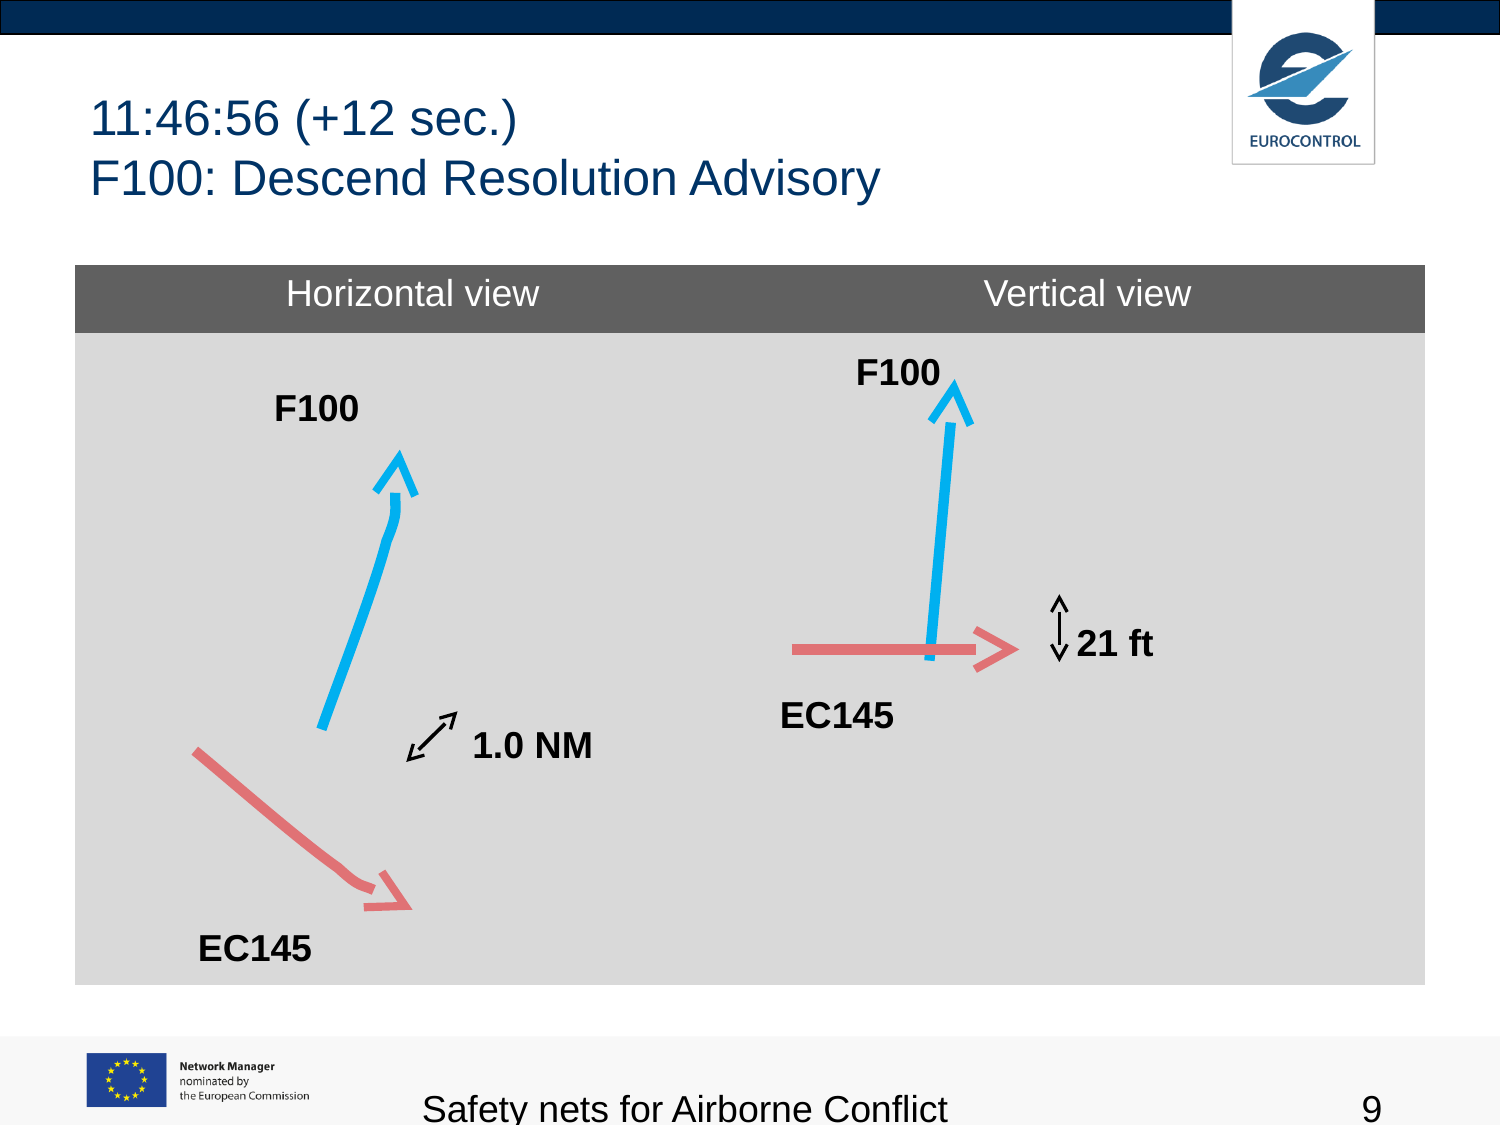

# 11:46:56 (+12 sec.) F100: Descend Resolution Advisory
| Horizontal view | Vertical view |
| --- | --- |
| | |
F100
F100
21 ft
EC145
1.0 NM
EC145
Safety nets for Airborne Conflict